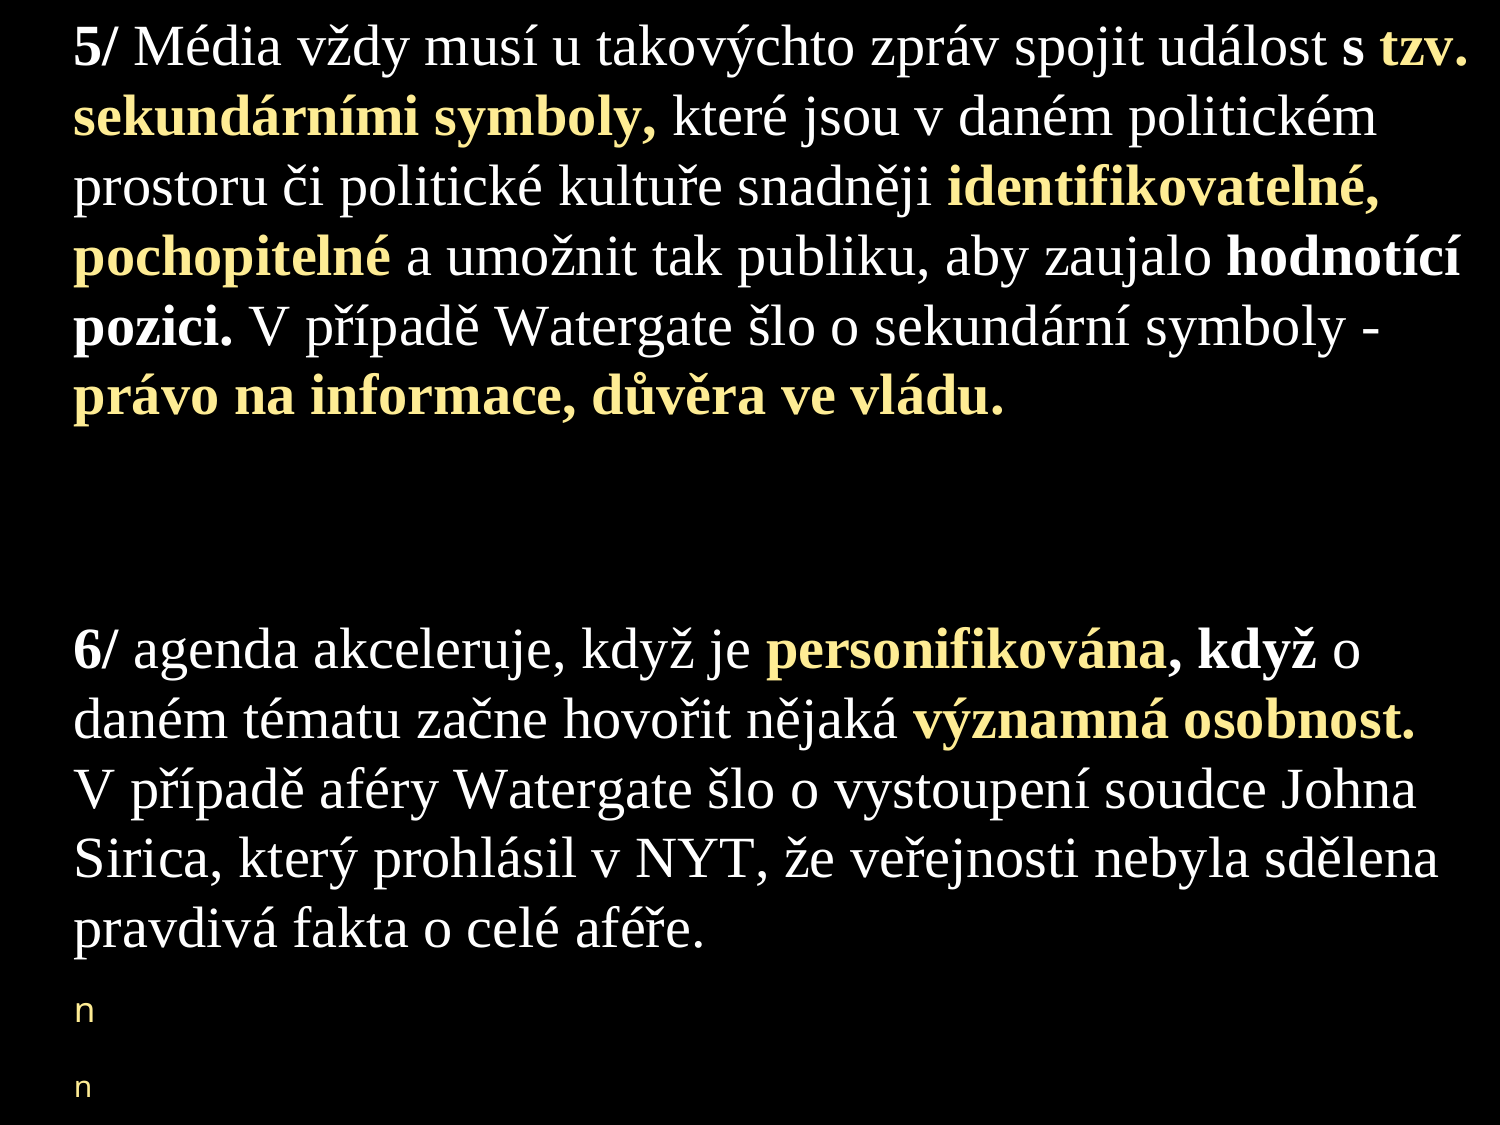

# 5/ Média vždy musí u takovýchto zpráv spojit událost s tzv. sekundárními symboly, které jsou v daném politickém prostoru či politické kultuře snadněji identifikovatelné, pochopitelné a umožnit tak publiku, aby zaujalo hodnotící pozici. V případě Watergate šlo o sekundární symboly - právo na informace, důvěra ve vládu.
6/ agenda akceleruje, když je personifikována, když o daném tématu začne hovořit nějaká významná osobnost. V případě aféry Watergate šlo o vystoupení soudce Johna Sirica, který prohlásil v NYT, že veřejnosti nebyla sdělena pravdivá fakta o celé aféře.